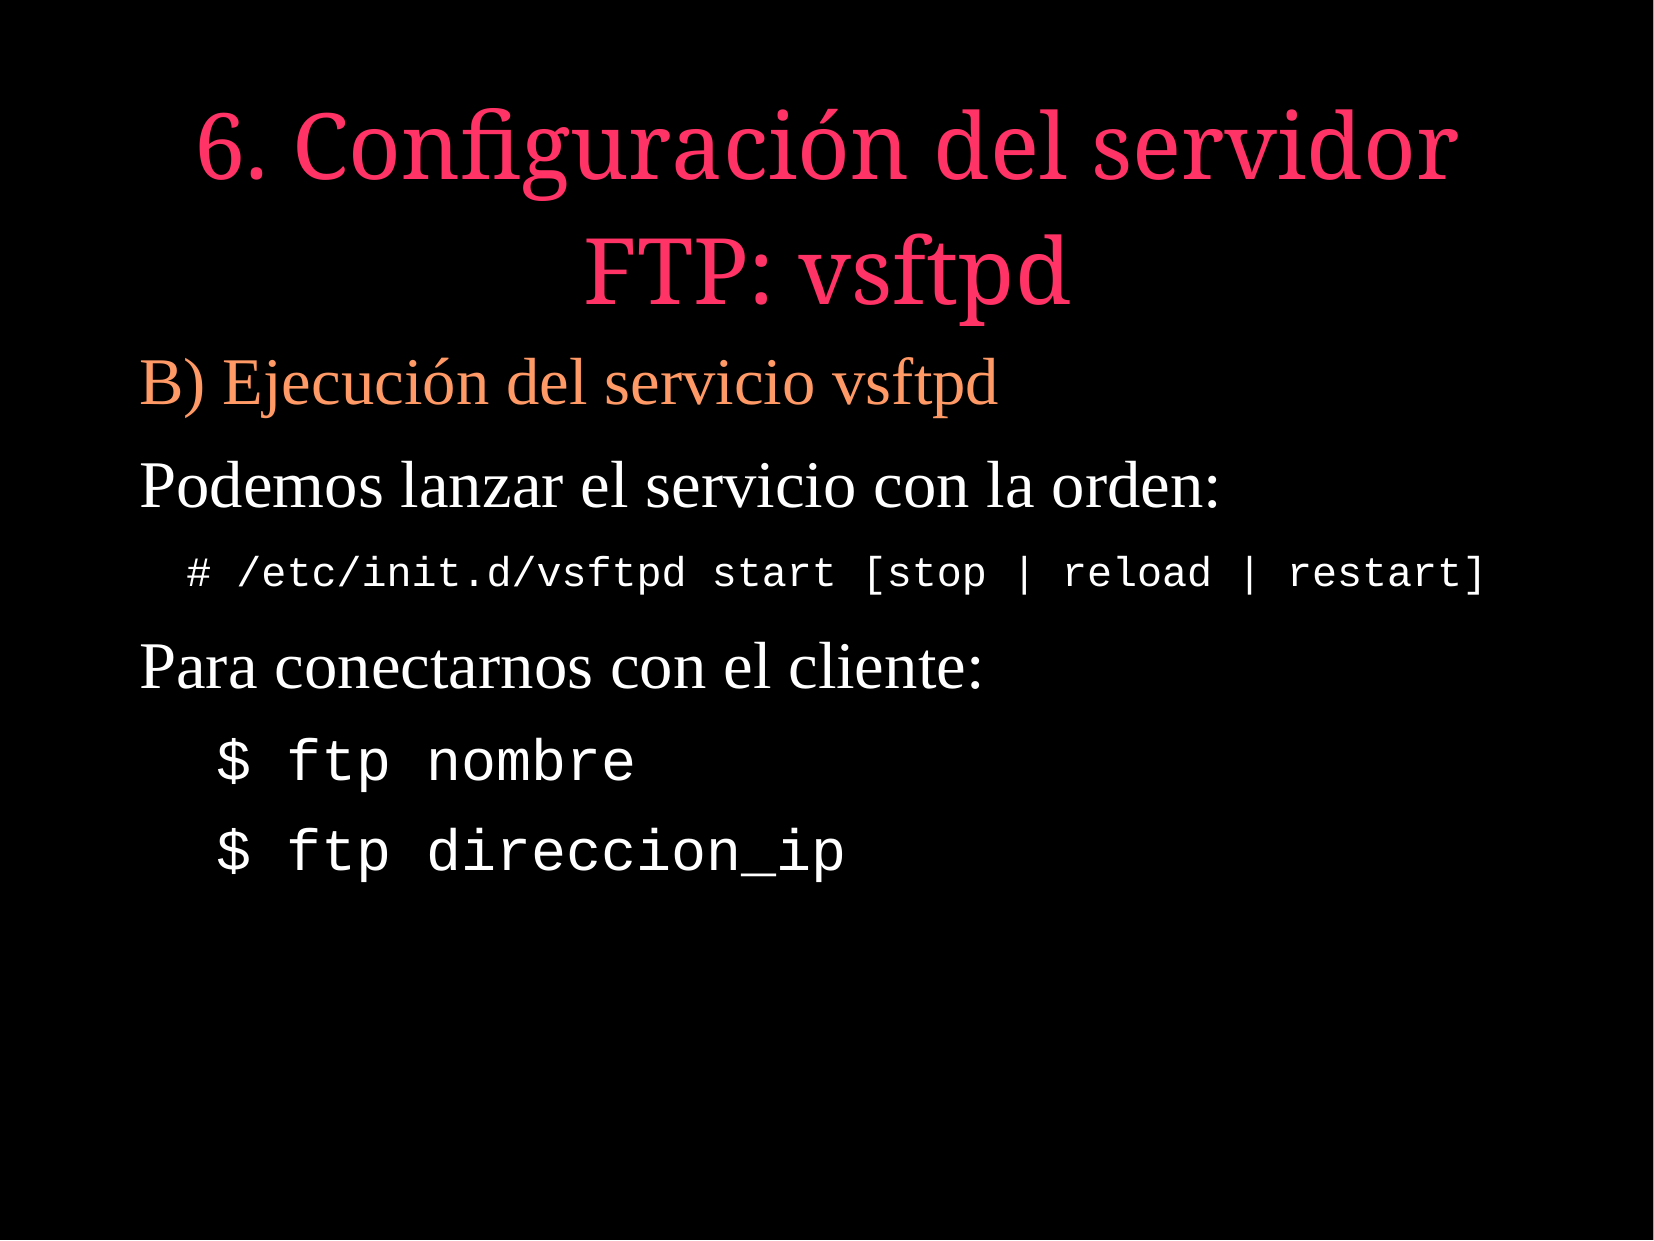

# 6. Configuración del servidor FTP: vsftpd
B) Ejecución del servicio vsftpd
Podemos lanzar el servicio con la orden:
# /etc/init.d/vsftpd start [stop | reload | restart]
Para conectarnos con el cliente:
$ ftp nombre
$ ftp direccion_ip